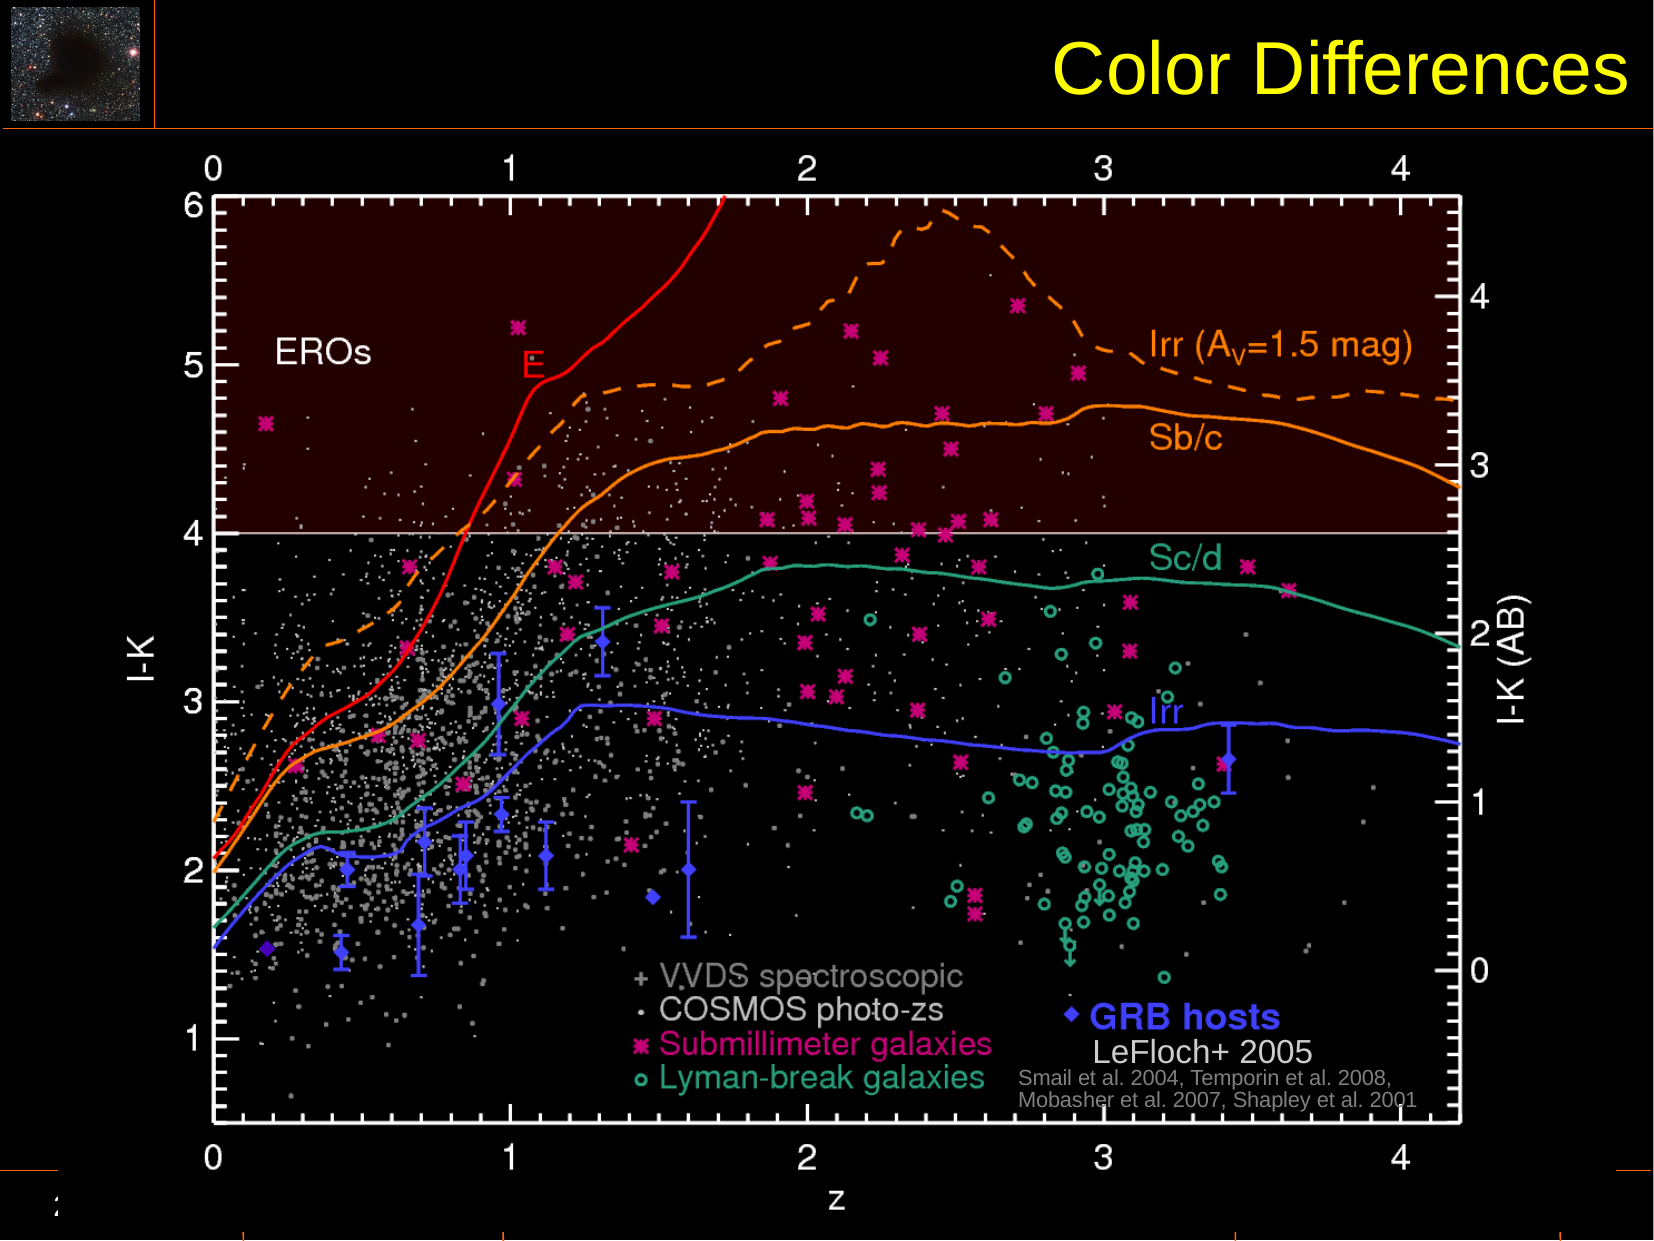

# Color Differences
LeFloch+ 2005
Smail et al. 2004, Temporin et al. 2008, Mobasher et al. 2007, Shapley et al. 2001
2011-11-30